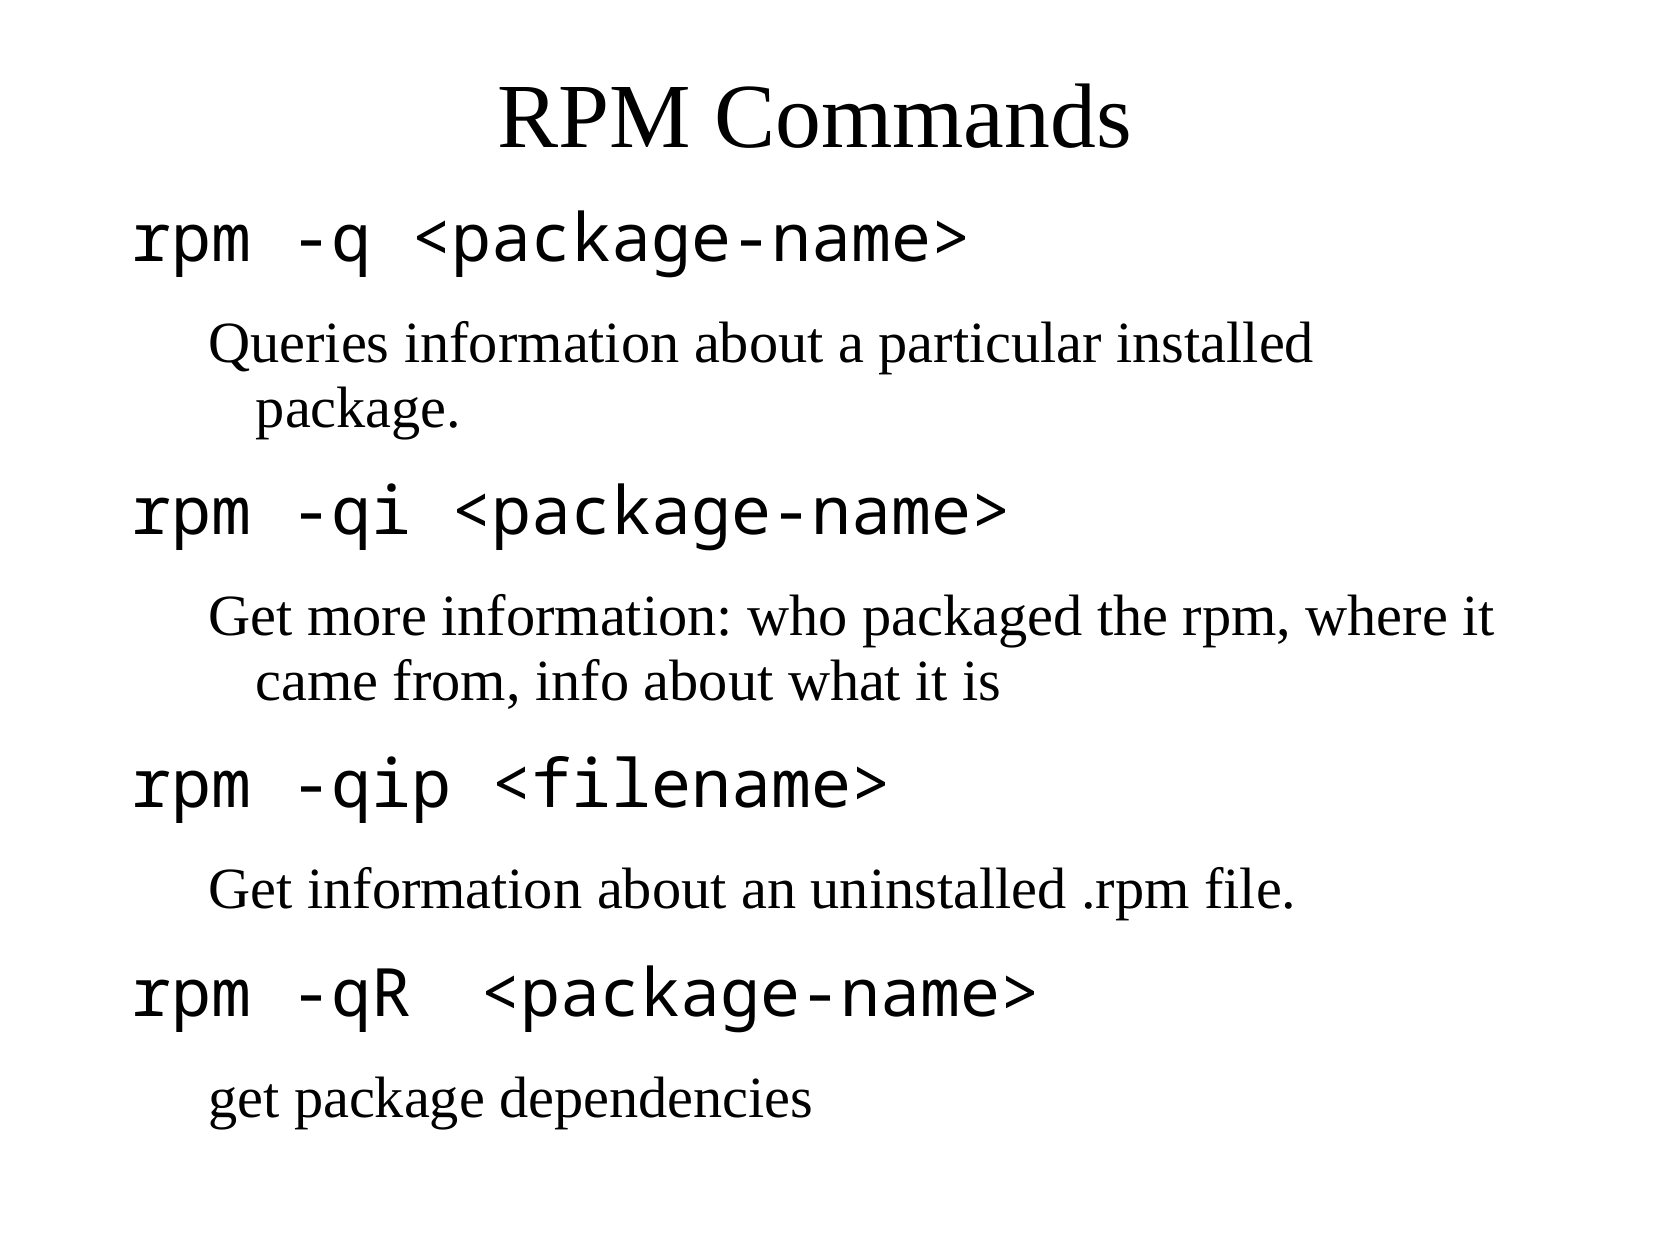

# RPM Commands
rpm -q <package-name>
Queries information about a particular installed package.
rpm -qi <package-name>
Get more information: who packaged the rpm, where it came from, info about what it is
rpm -qip <filename>
Get information about an uninstalled .rpm file.
rpm -qR	<package-name>
get package dependencies